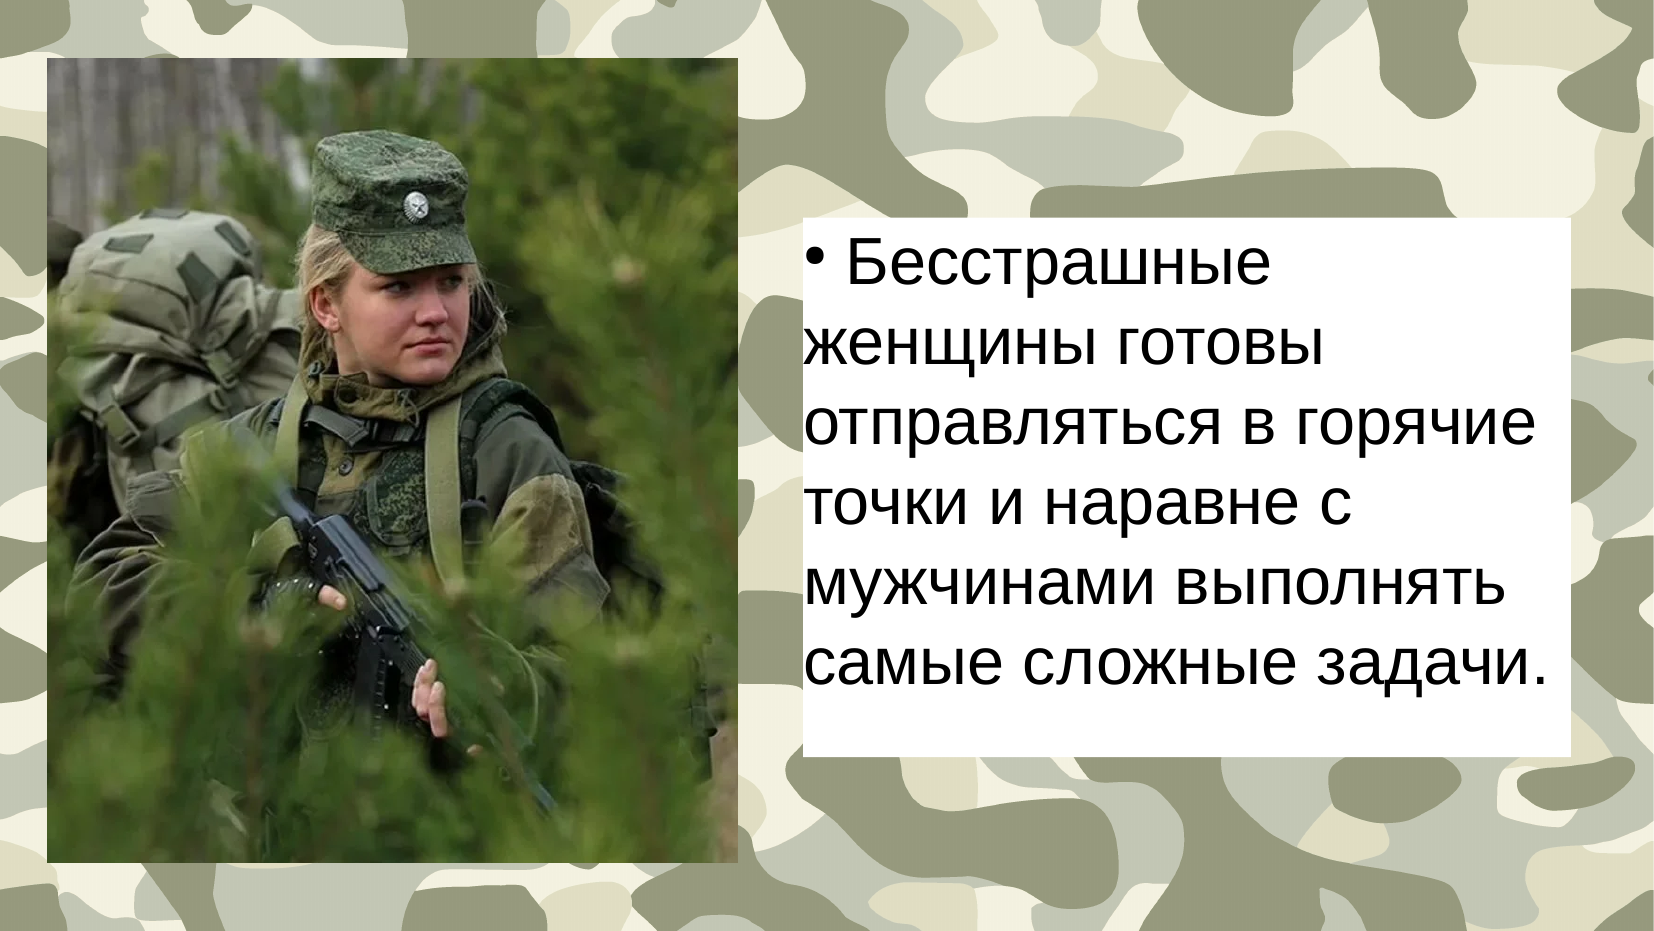

#
 Бесстрашные женщины готовы отправляться в горячие точки и наравне с мужчинами выполнять самые сложные задачи.